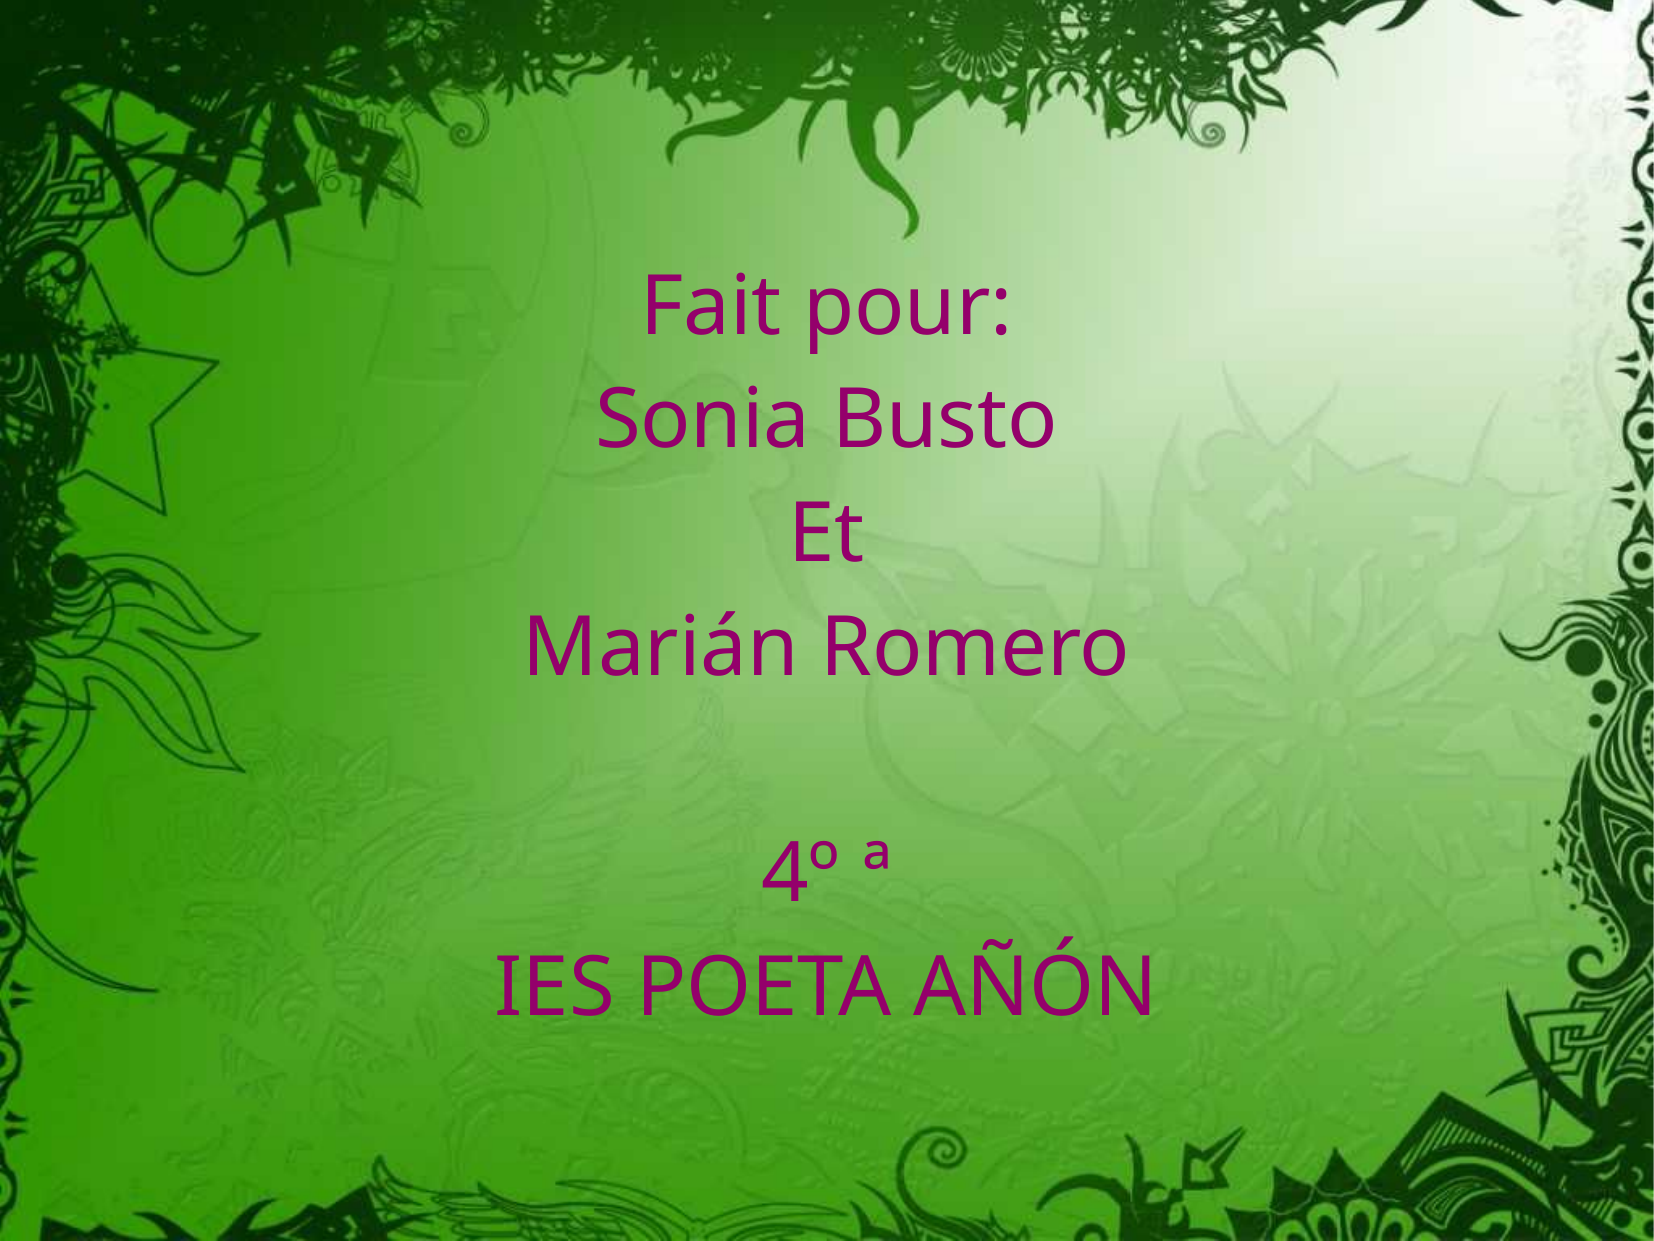

#
Fait pour:
Sonia Busto
Et
Marián Romero
4º ª
IES POETA AÑÓN